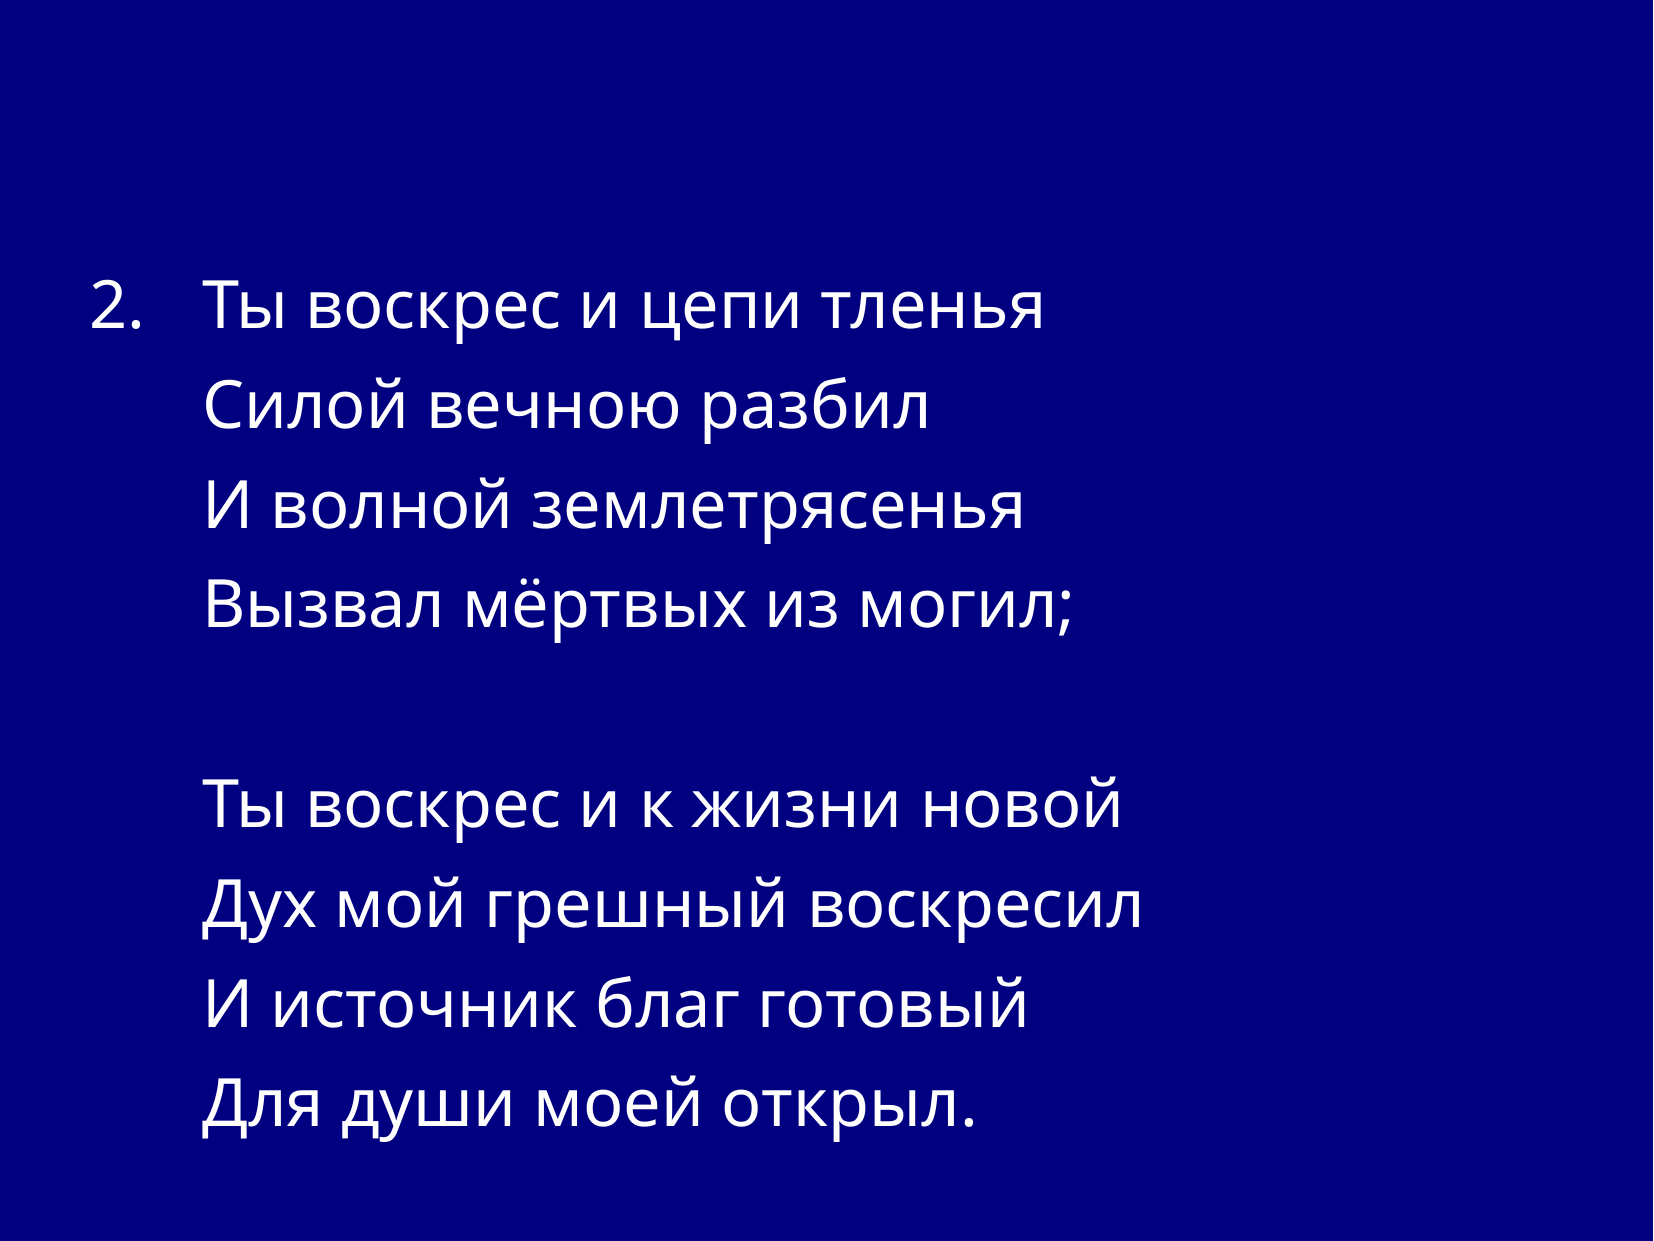

2.	Ты воскрес и цепи тленья
	Силой вечною разбил
	И волной землетрясенья
	Вызвал мёртвых из могил;
	Ты воскрес и к жизни новой
	Дух мой грешный воскресил
	И источник благ готовый
	Для души моей открыл.